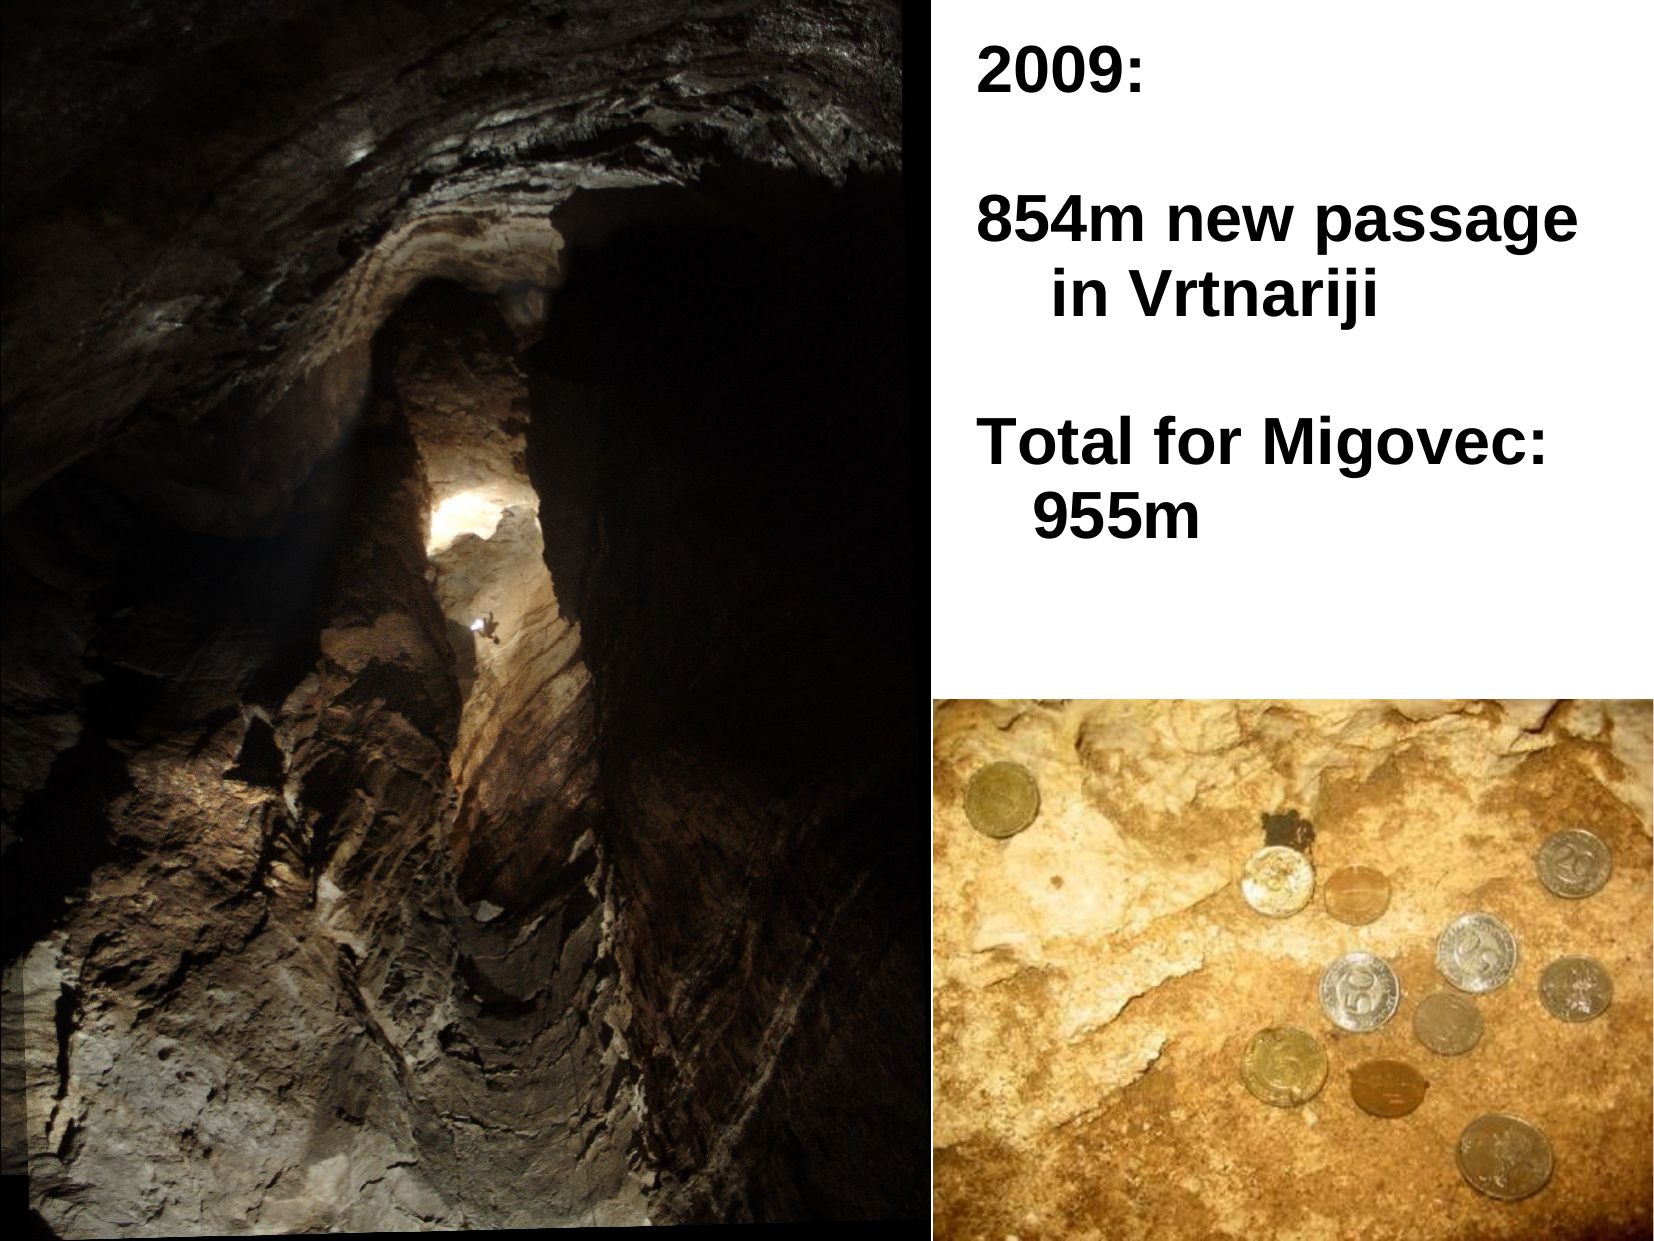

2009:
854m new passage
 in Vrtnariji
Total for Migovec:
 955m